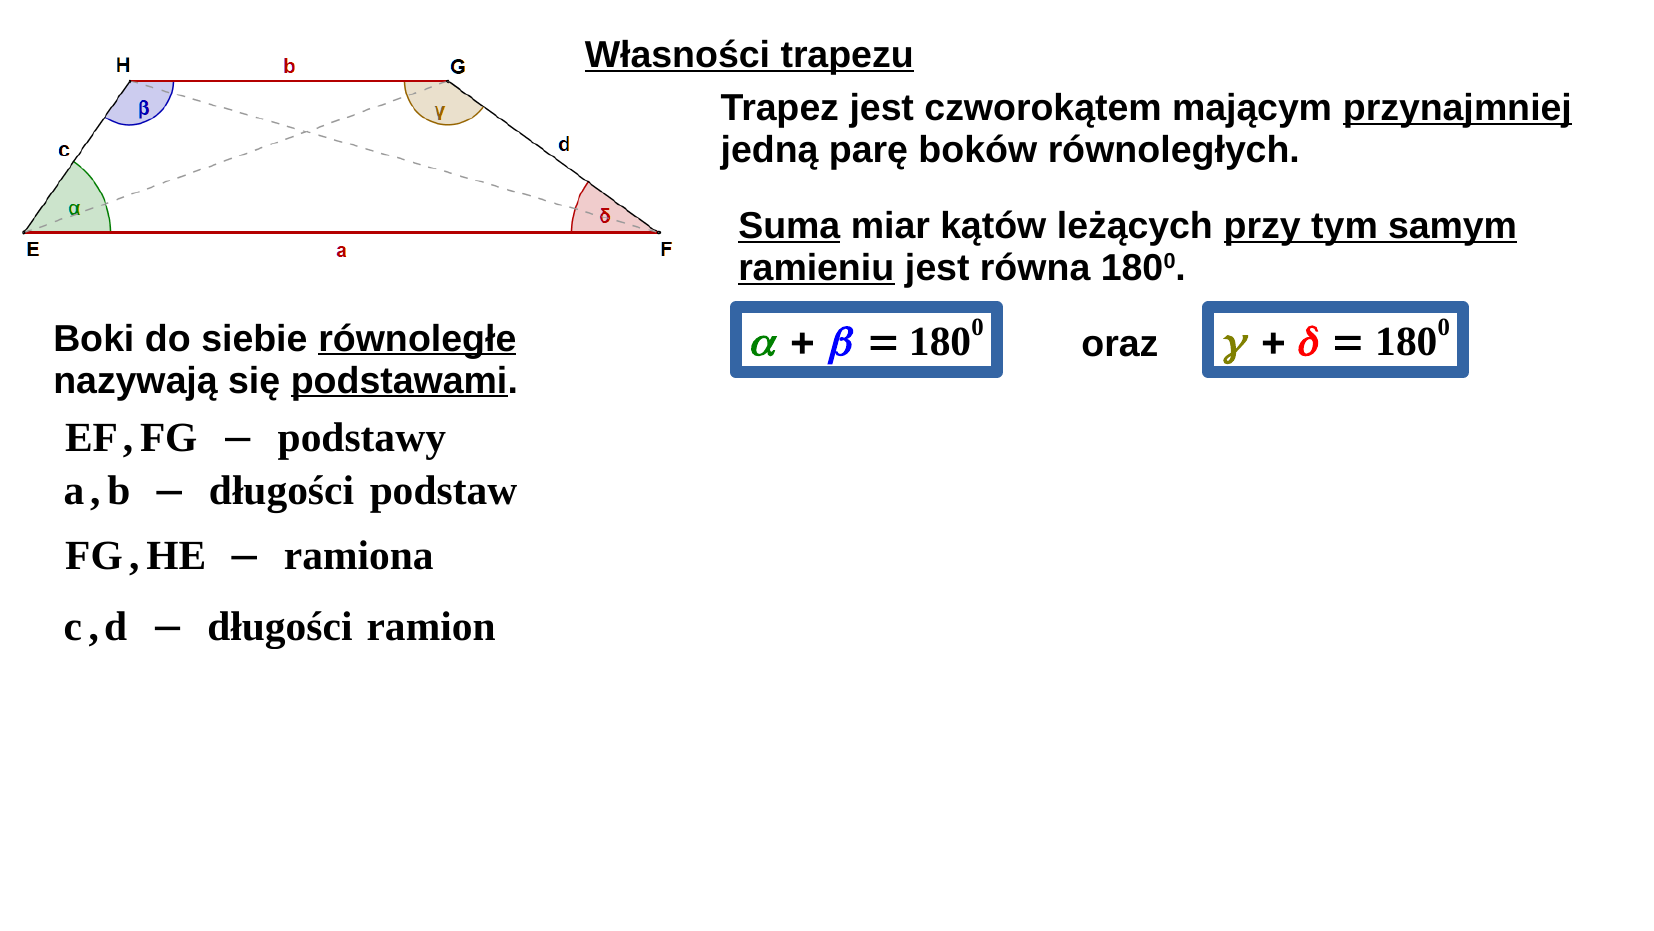

Własności trapezu
Trapez jest czworokątem mającym przynajmniej jedną parę boków równoległych.
Suma miar kątów leżących przy tym samym ramieniu jest równa 1800.
Boki do siebie równoległe nazywają się podstawami.
oraz